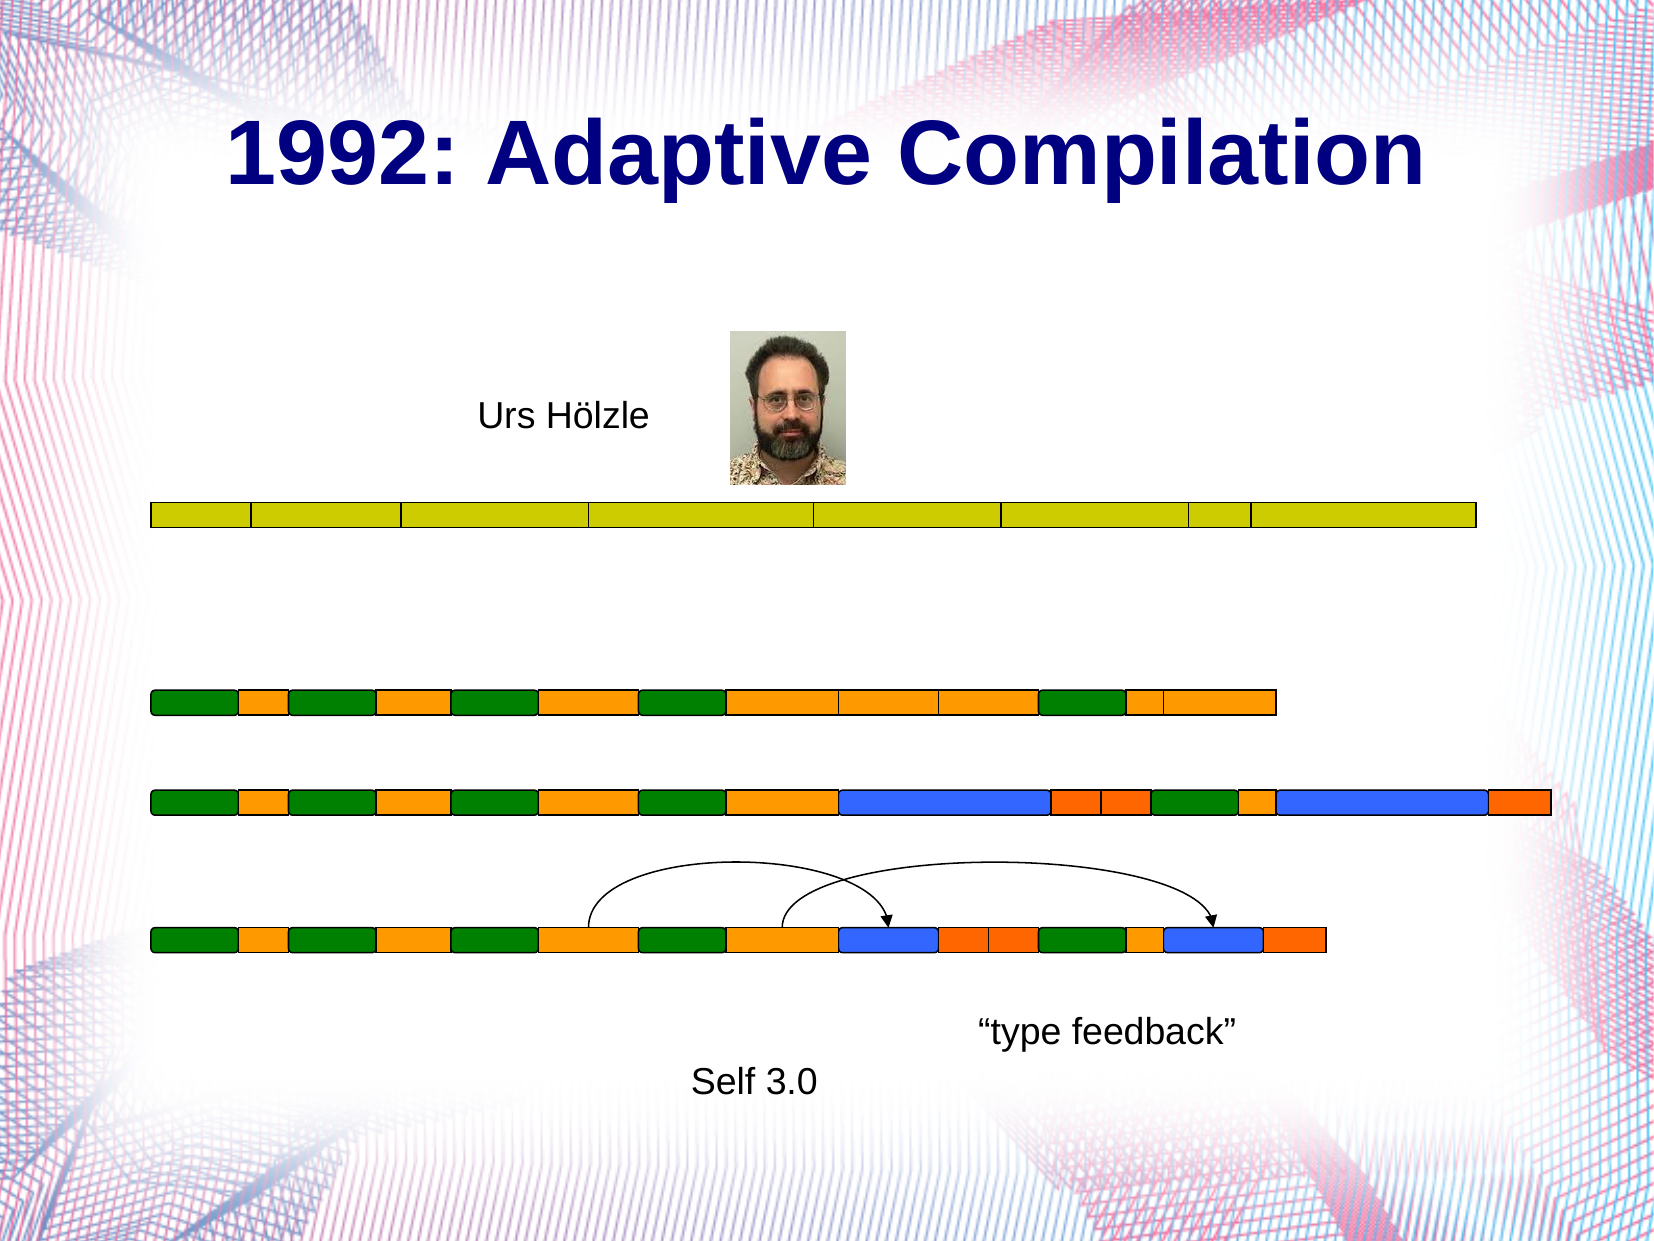

# 1992: Adaptive Compilation
Urs Hölzle
“type feedback”
Self 3.0